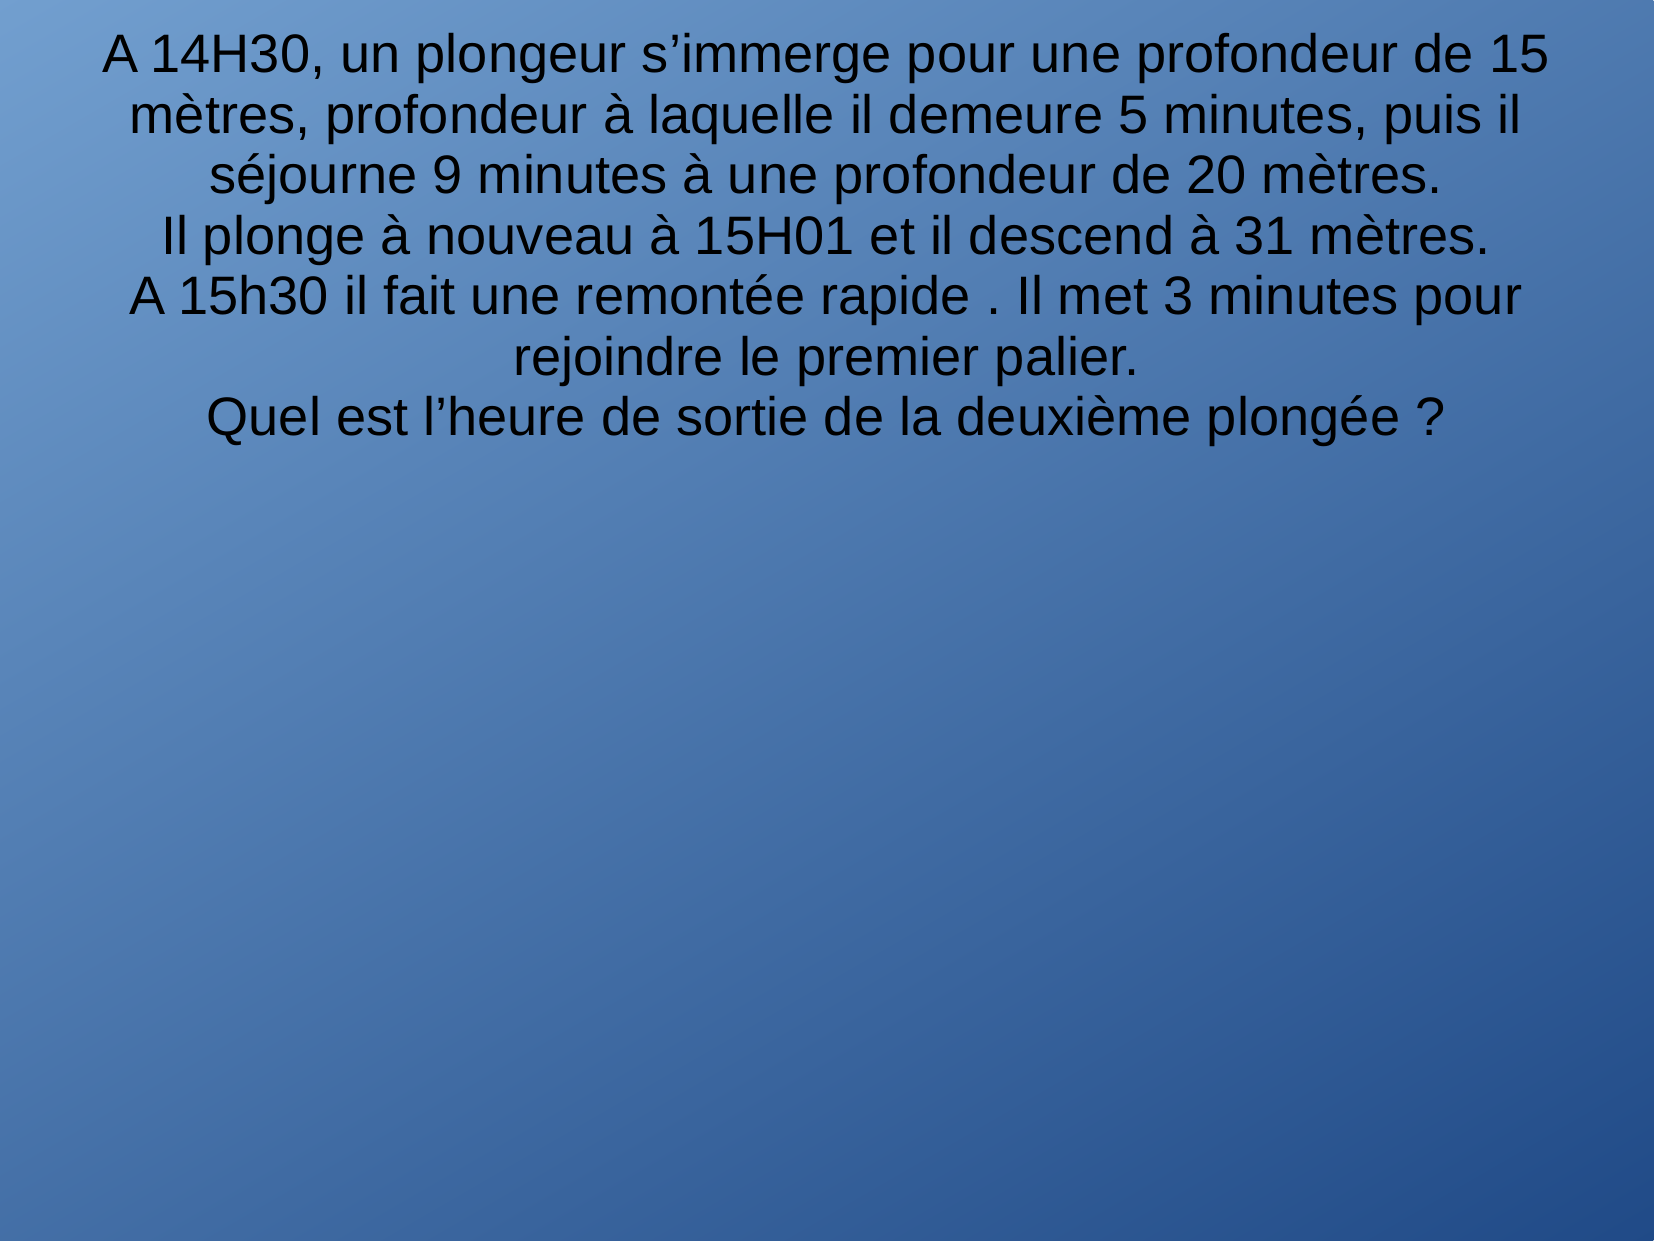

# A 14H30, un plongeur s’immerge pour une profondeur de 15 mètres, profondeur à laquelle il demeure 5 minutes, puis il séjourne 9 minutes à une profondeur de 20 mètres. Il plonge à nouveau à 15H01 et il descend à 31 mètres. A 15h30 il fait une remontée rapide . Il met 3 minutes pour rejoindre le premier palier. Quel est l’heure de sortie de la deuxième plongée ?